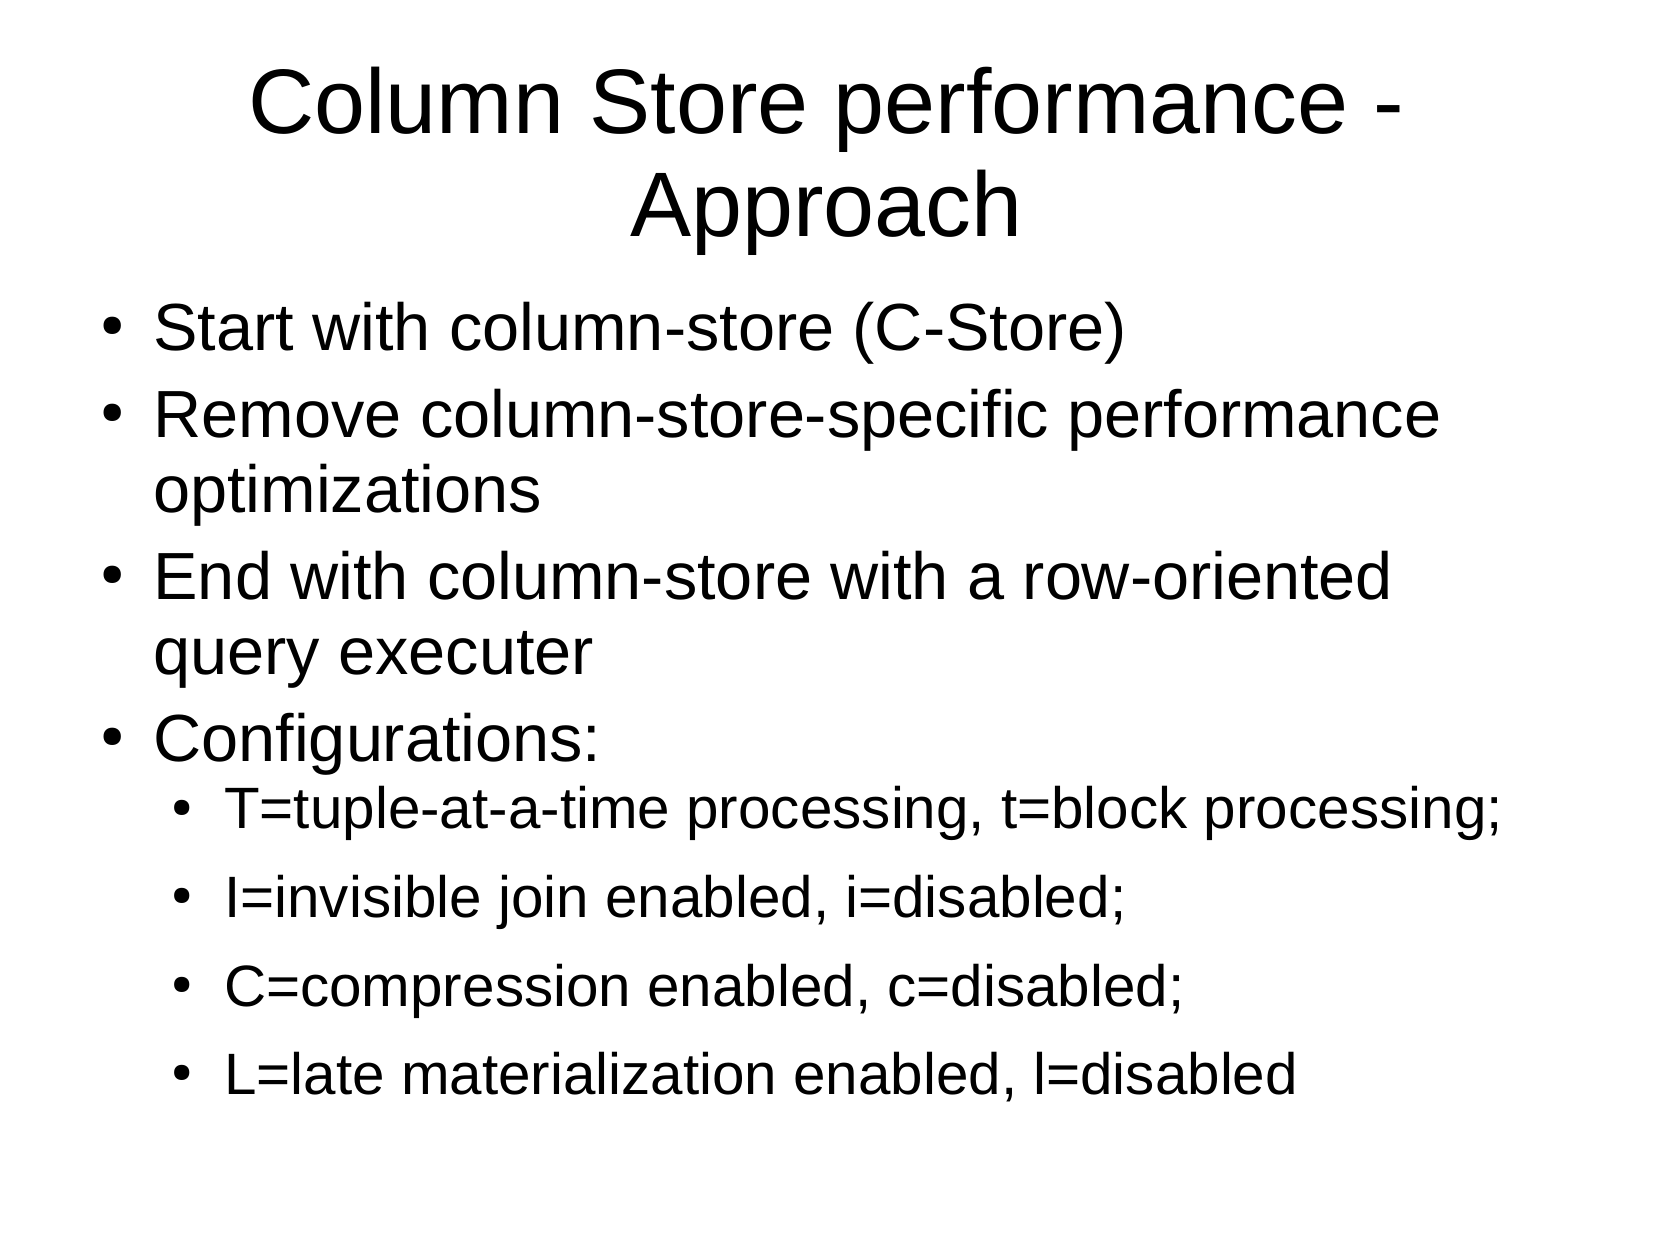

# Column Store performance - Approach
Start with column-store (C-Store)
Remove column-store-specific performance optimizations
End with column-store with a row-oriented query executer
Configurations:
T=tuple-at-a-time processing, t=block processing;
I=invisible join enabled, i=disabled;
C=compression enabled, c=disabled;
L=late materialization enabled, l=disabled